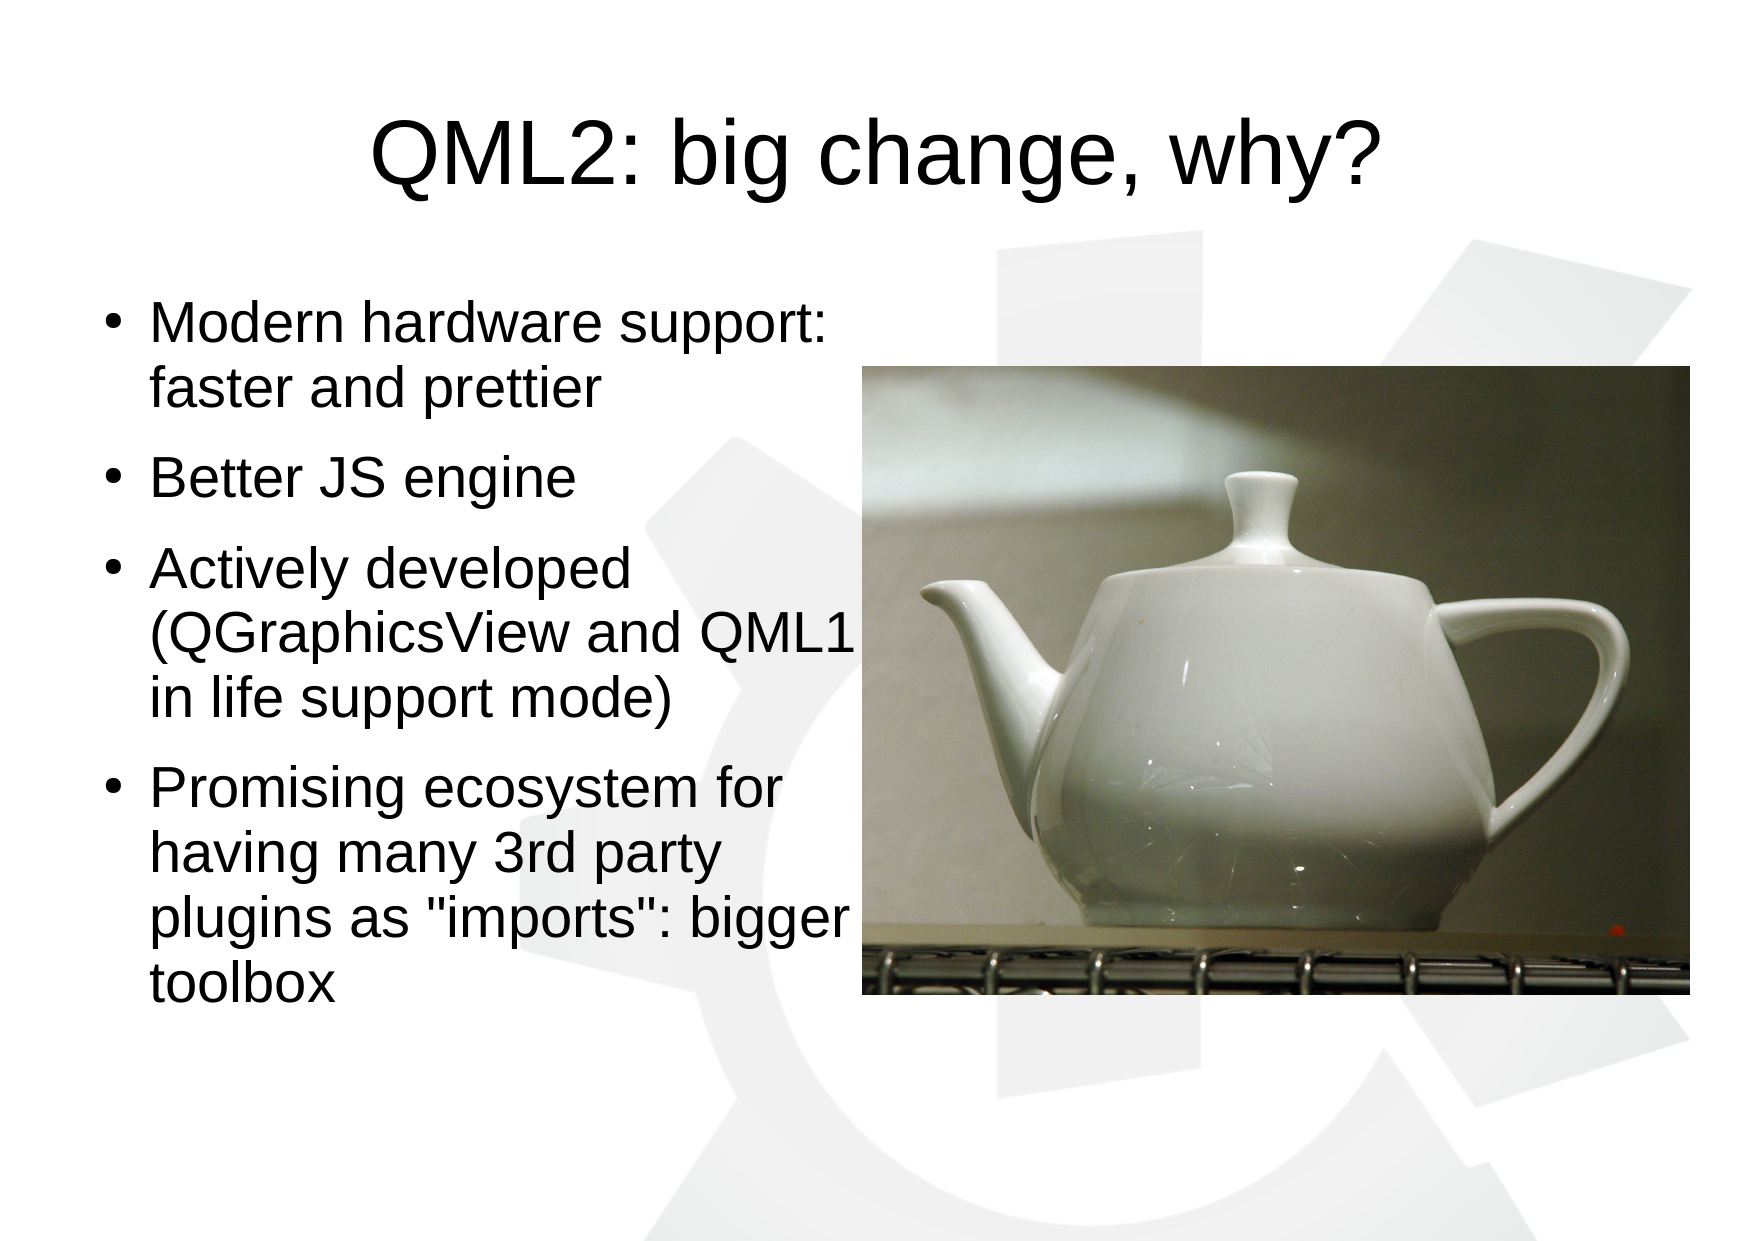

# QML2: big change, why?
Modern hardware support: faster and prettier
Better JS engine
Actively developed (QGraphicsView and QML1 in life support mode)
Promising ecosystem for having many 3rd party plugins as "imports": bigger toolbox